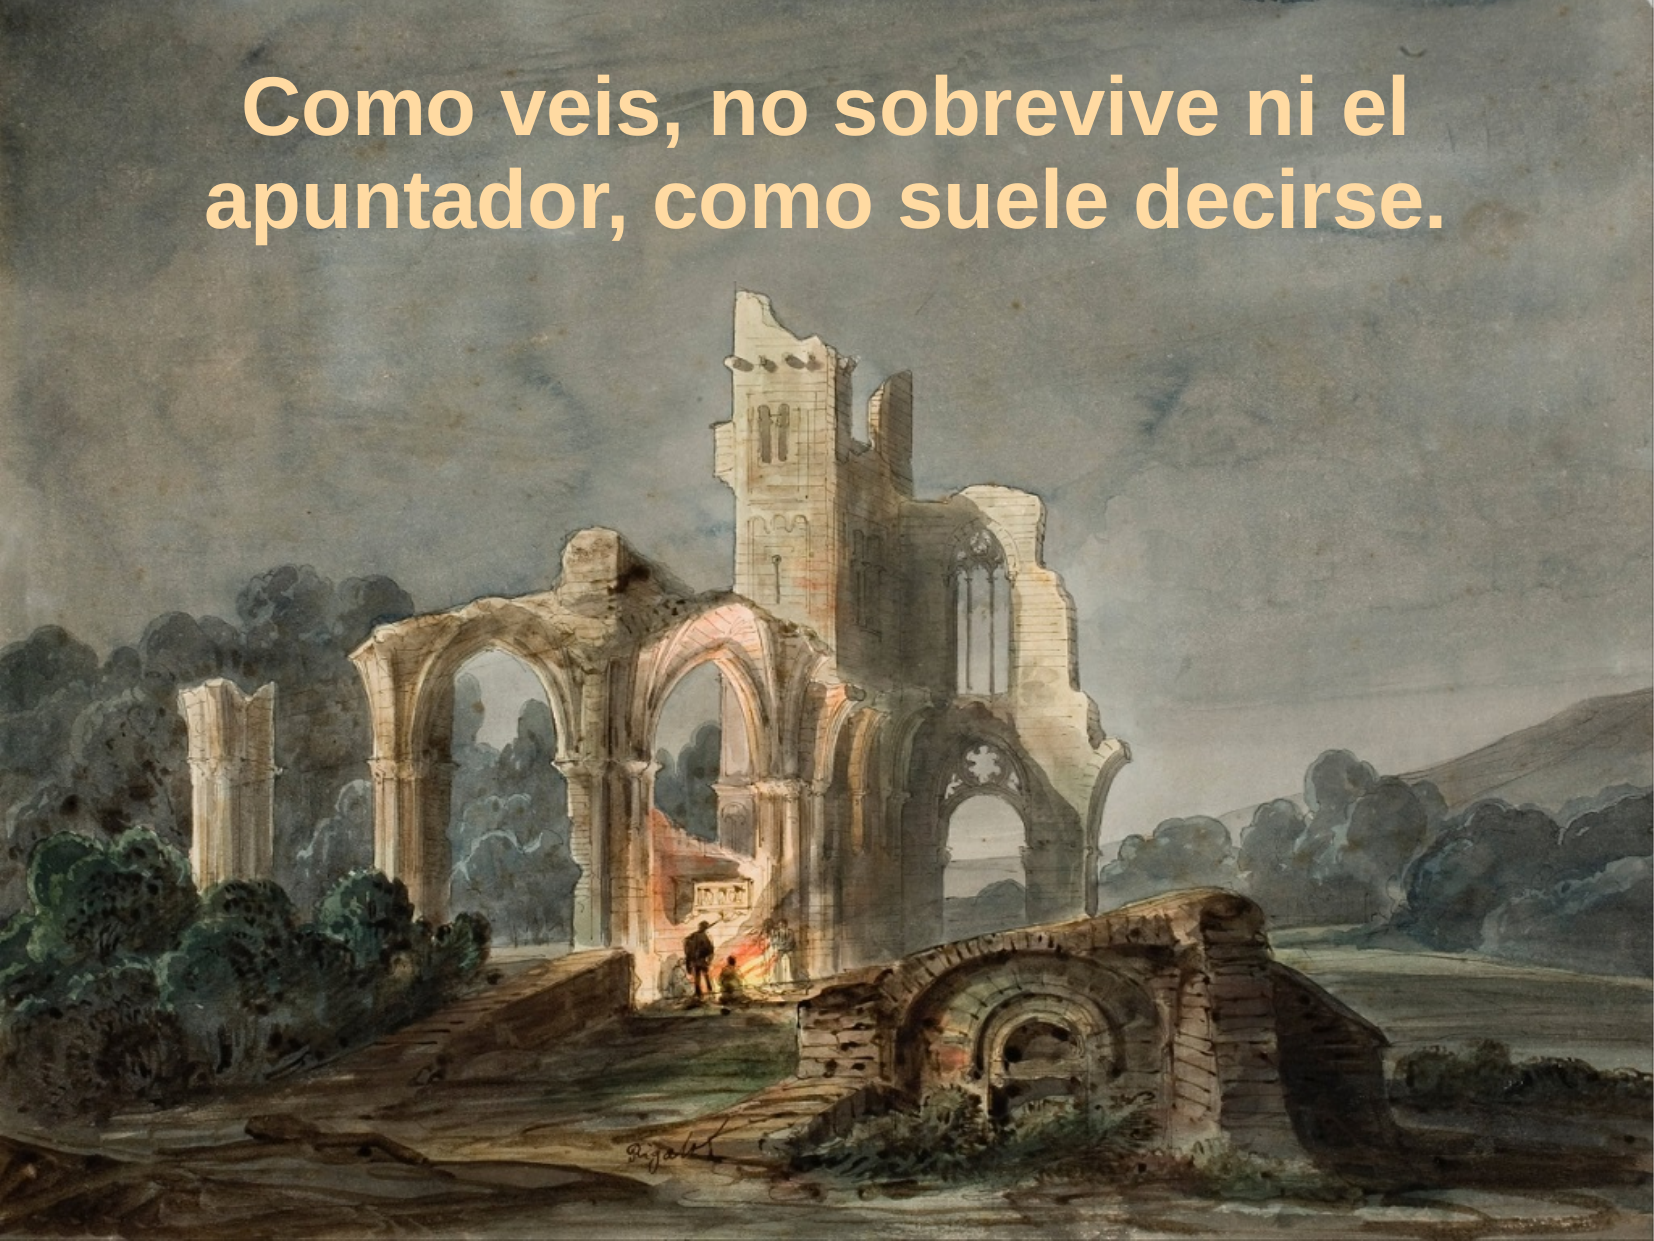

# Como veis, no sobrevive ni el apuntador, como suele decirse.